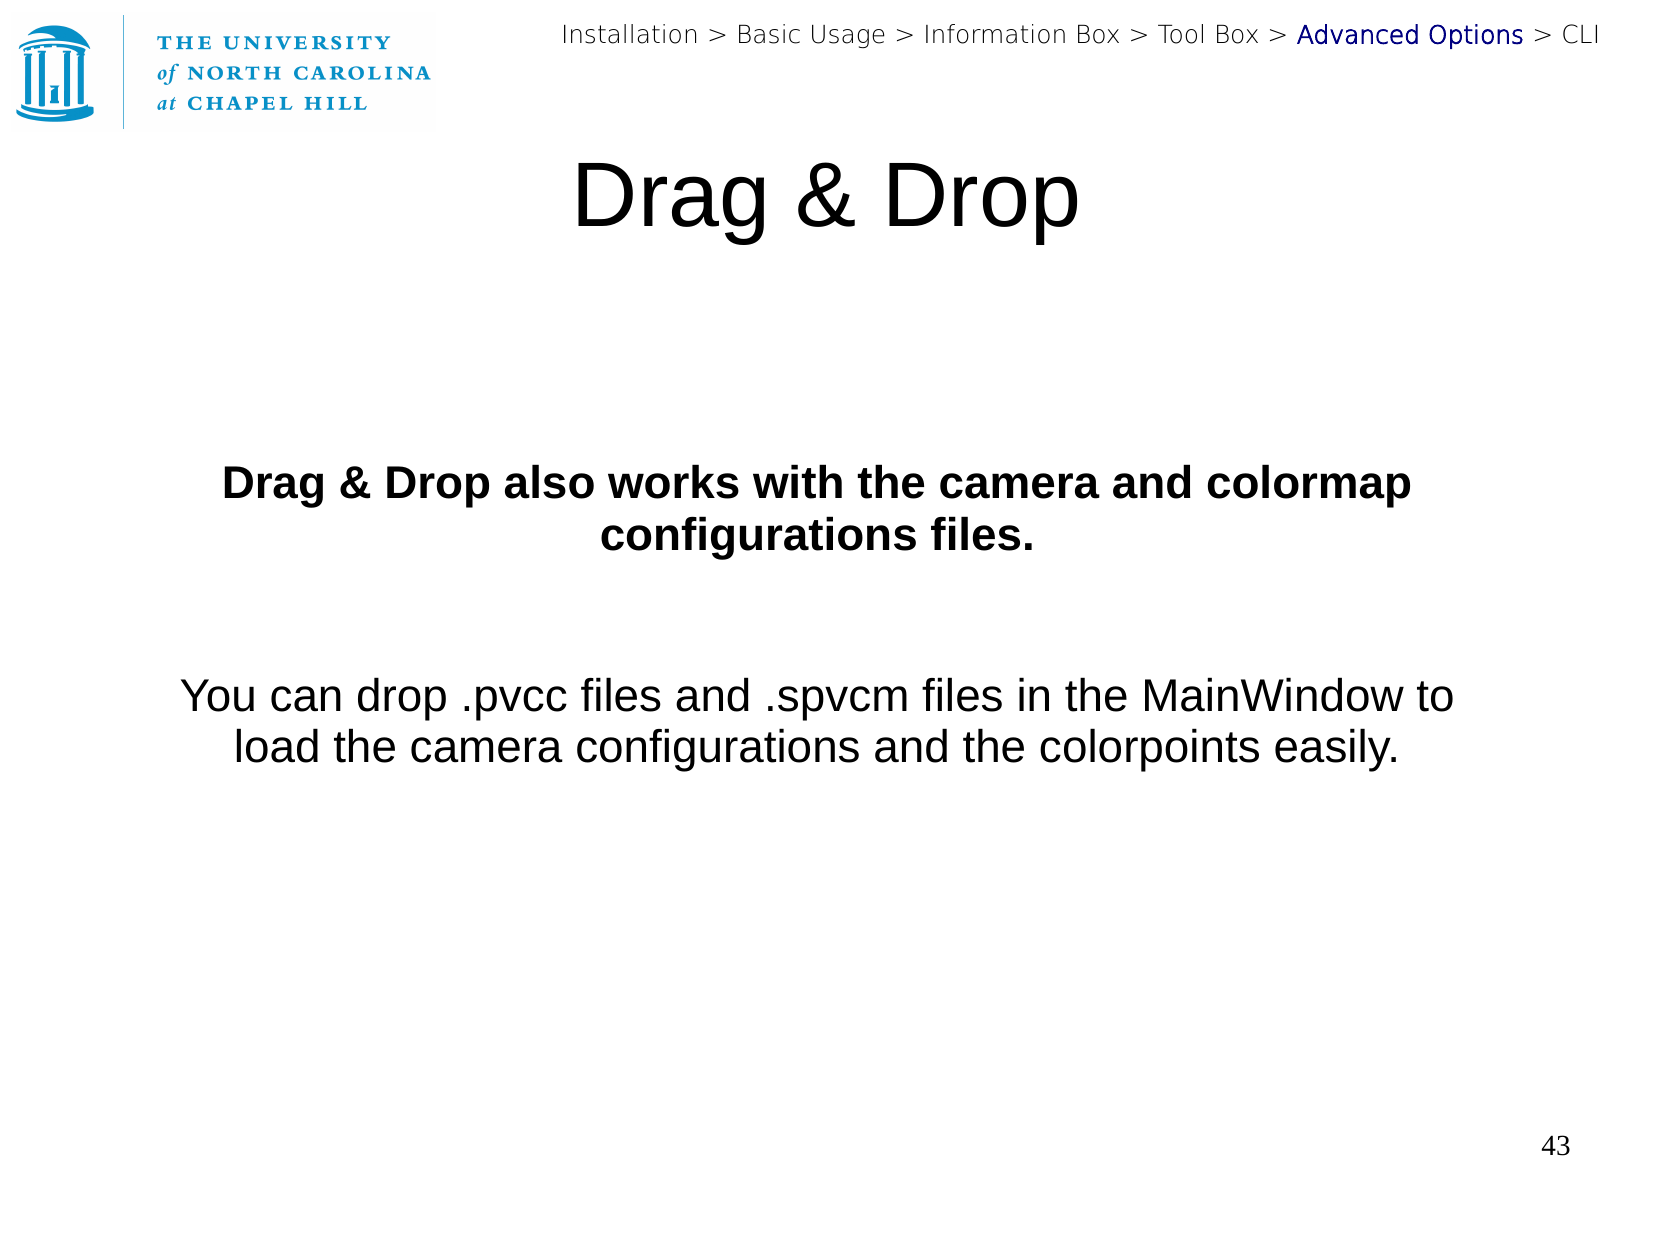

Installation > Basic Usage > Information Box > Tool Box > Advanced Options > CLI
# Drag & Drop
Drag & Drop also works with the camera and colormap configurations files.
You can drop .pvcc files and .spvcm files in the MainWindow to load the camera configurations and the colorpoints easily.
43